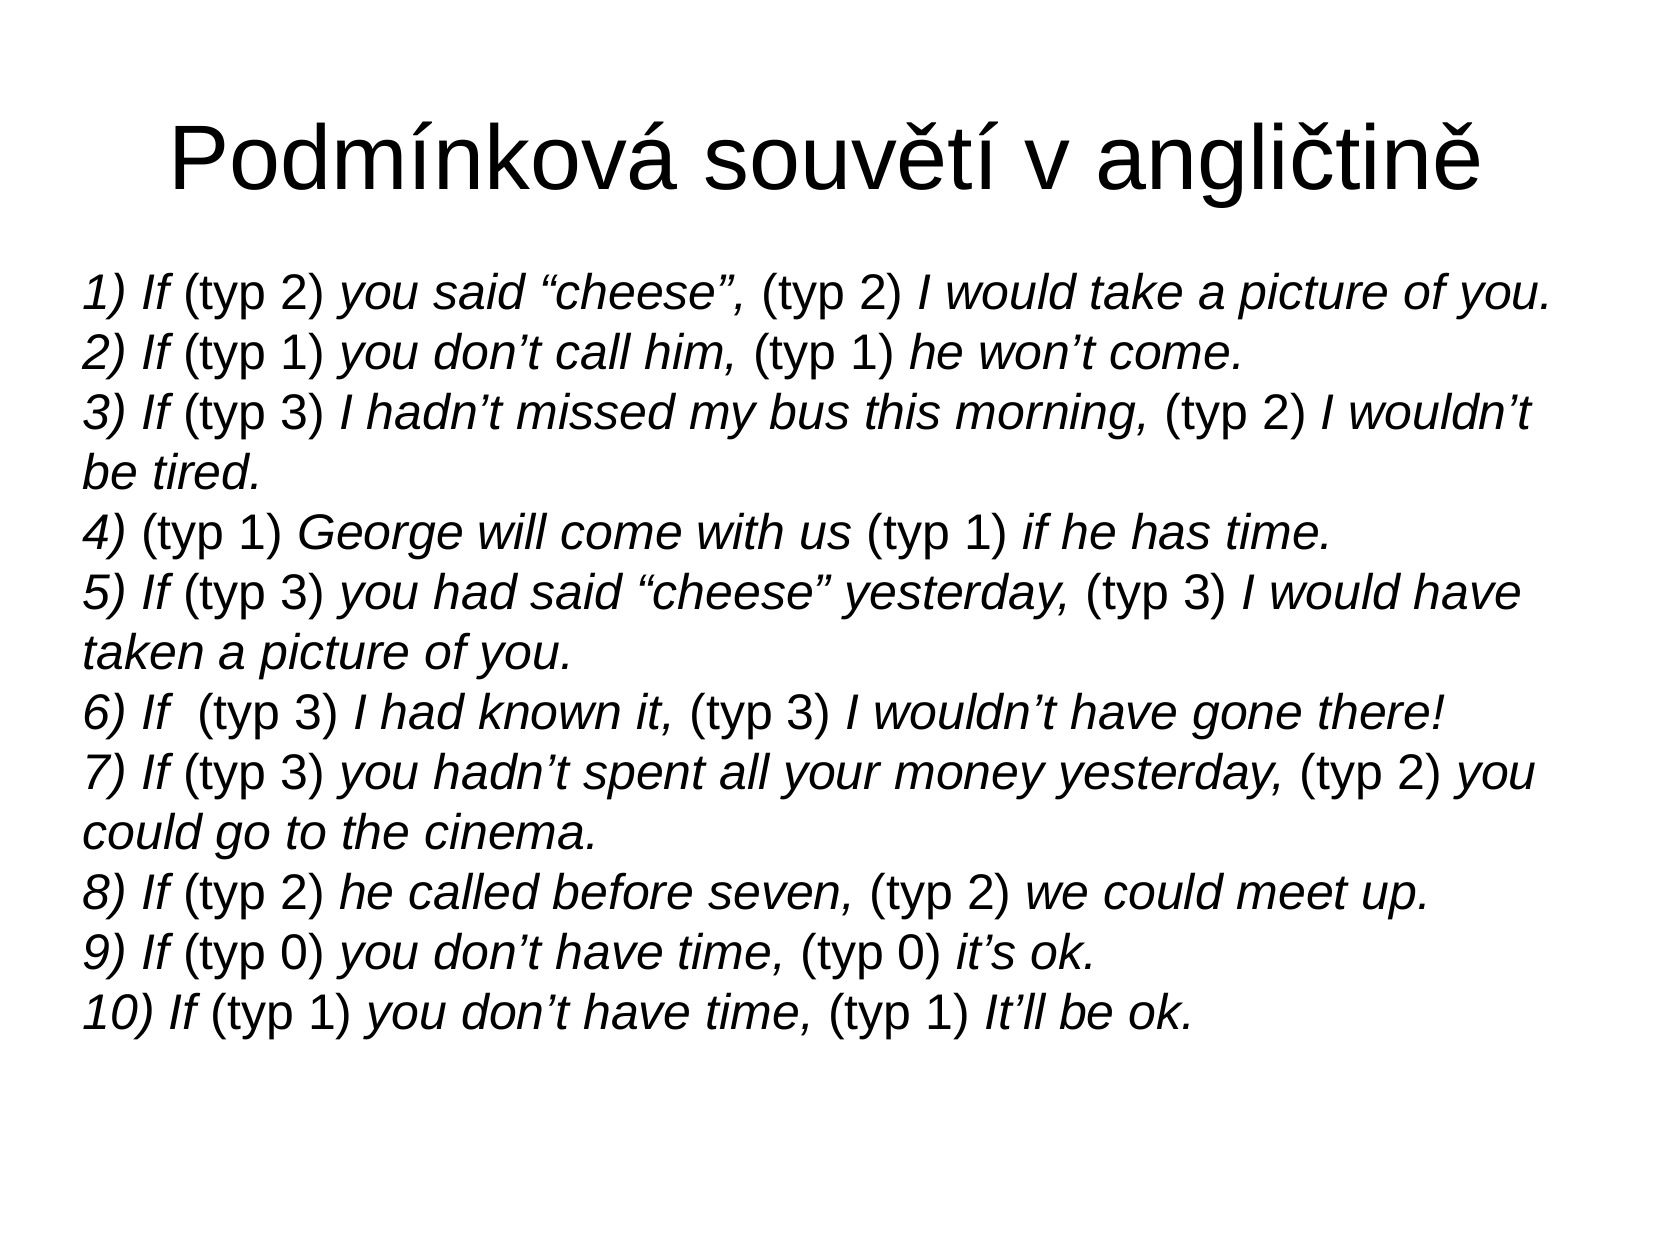

Podmínková souvětí v angličtině
1) If (typ 2) you said “cheese”, (typ 2) I would take a picture of you.
2) If (typ 1) you don’t call him, (typ 1) he won’t come.
3) If (typ 3) I hadn’t missed my bus this morning, (typ 2) I wouldn’t be tired.
4) (typ 1) George will come with us (typ 1) if he has time.
5) If (typ 3) you had said “cheese” yesterday, (typ 3) I would have taken a picture of you.
6) If (typ 3) I had known it, (typ 3) I wouldn’t have gone there!
7) If (typ 3) you hadn’t spent all your money yesterday, (typ 2) you could go to the cinema.
8) If (typ 2) he called before seven, (typ 2) we could meet up.
9) If (typ 0) you don’t have time, (typ 0) it’s ok.
10) If (typ 1) you don’t have time, (typ 1) It’ll be ok.